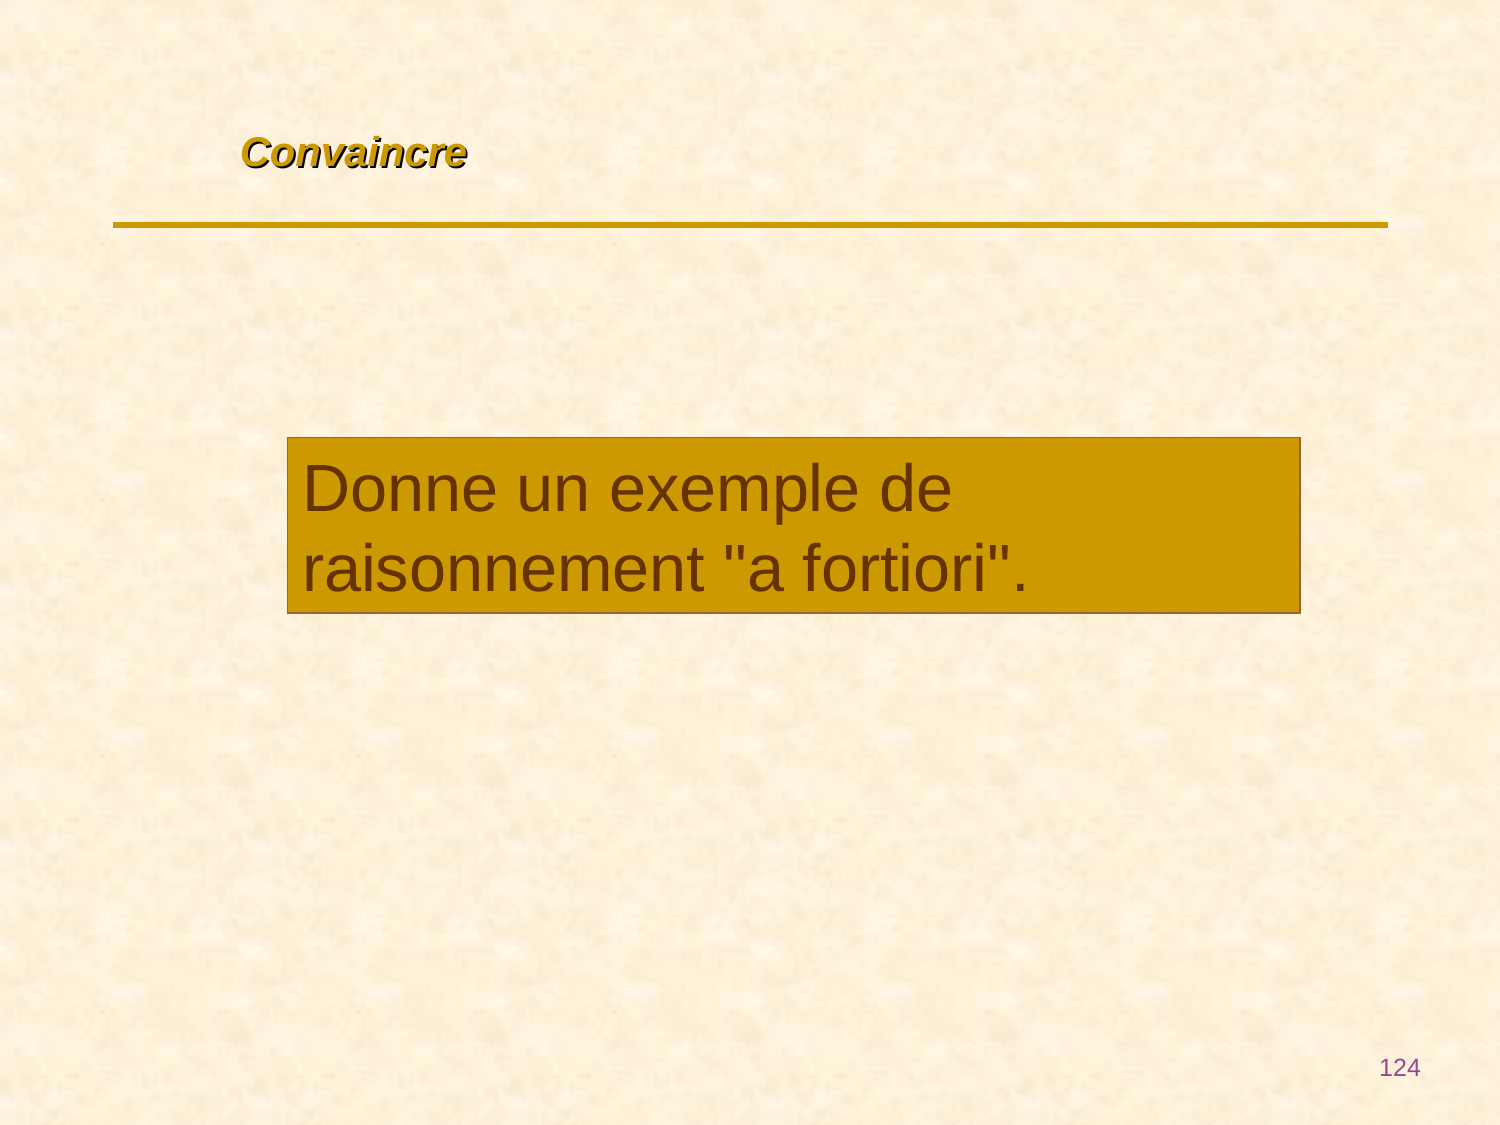

Convaincre
Donne un exemple de raisonnement "a fortiori".
124